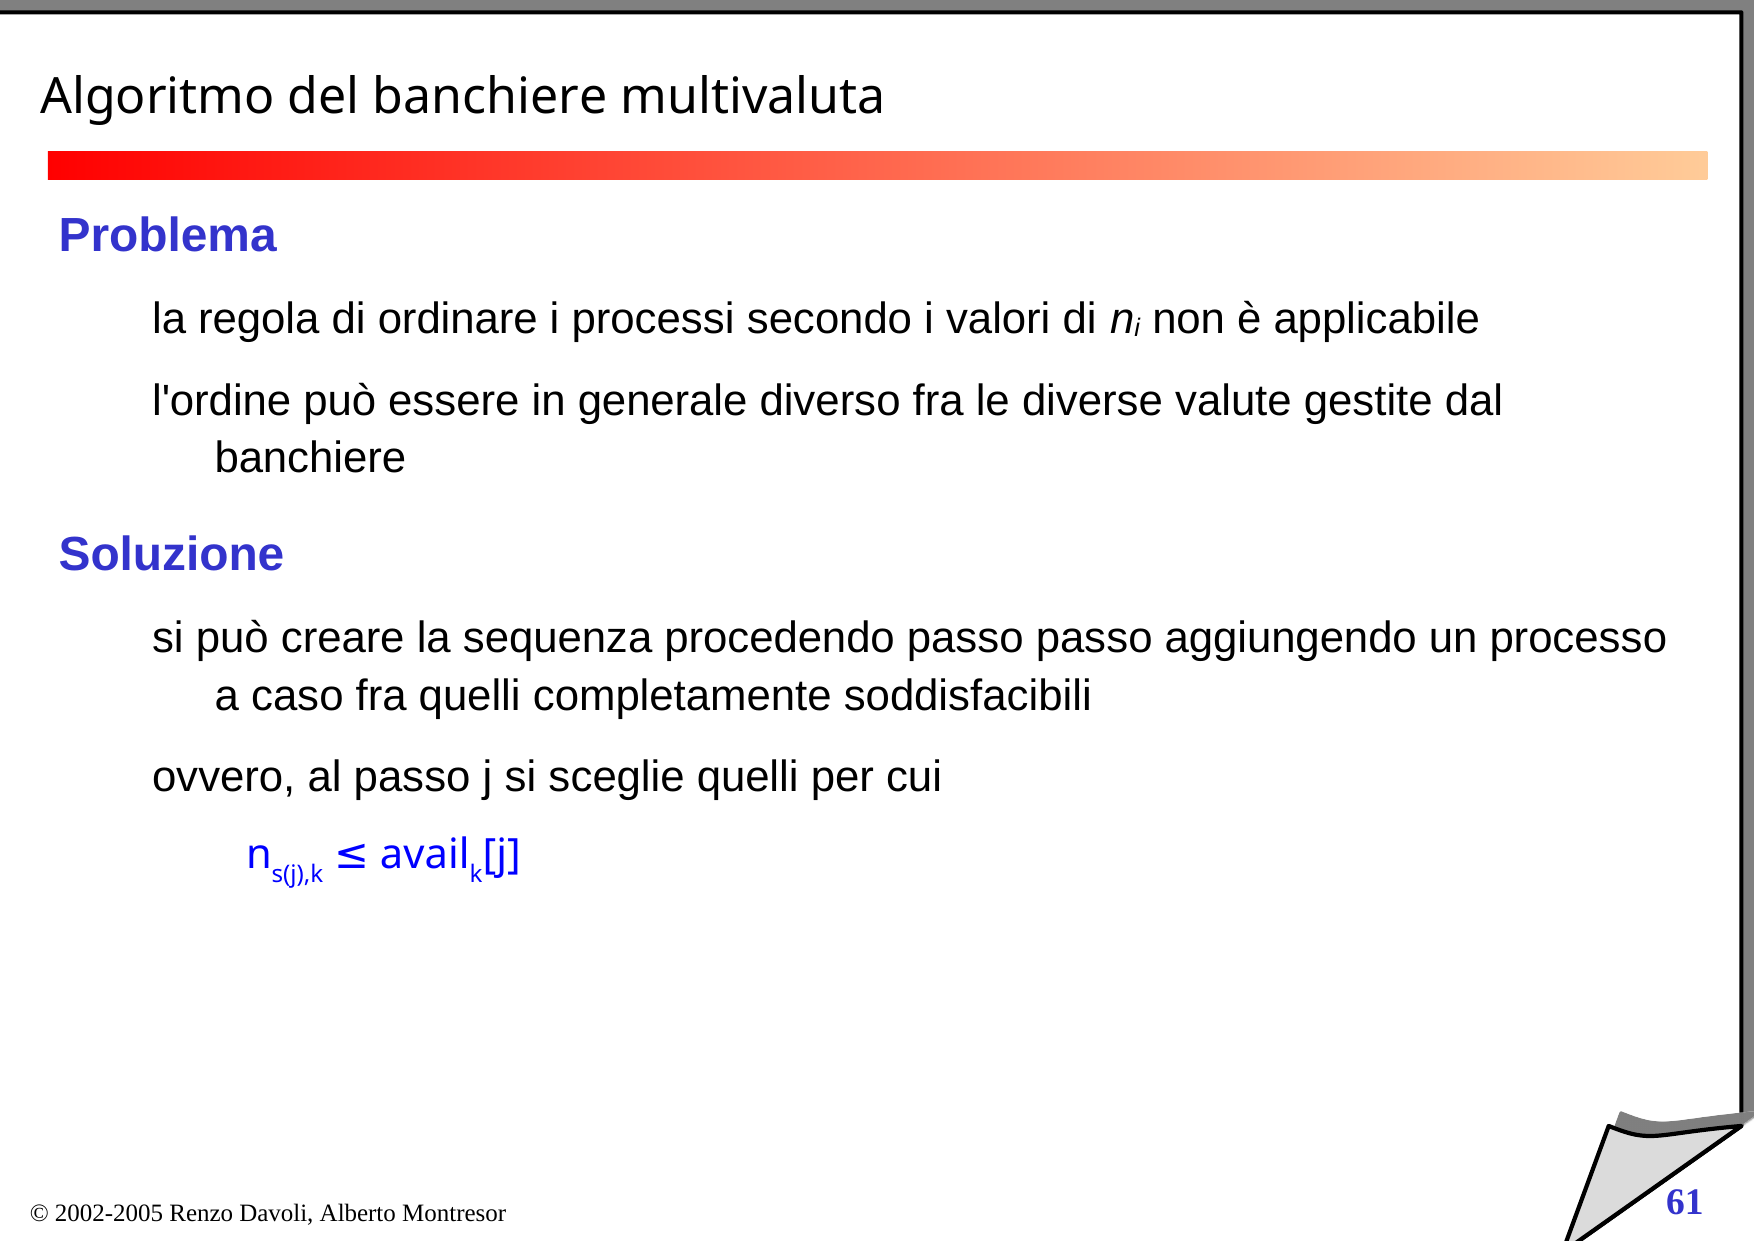

# Algoritmo del banchiere multivaluta
Problema
la regola di ordinare i processi secondo i valori di ni non è applicabile
l'ordine può essere in generale diverso fra le diverse valute gestite dal banchiere
Soluzione
si può creare la sequenza procedendo passo passo aggiungendo un processo a caso fra quelli completamente soddisfacibili
ovvero, al passo j si sceglie quelli per cui
ns(j),k ≤ availk[j]